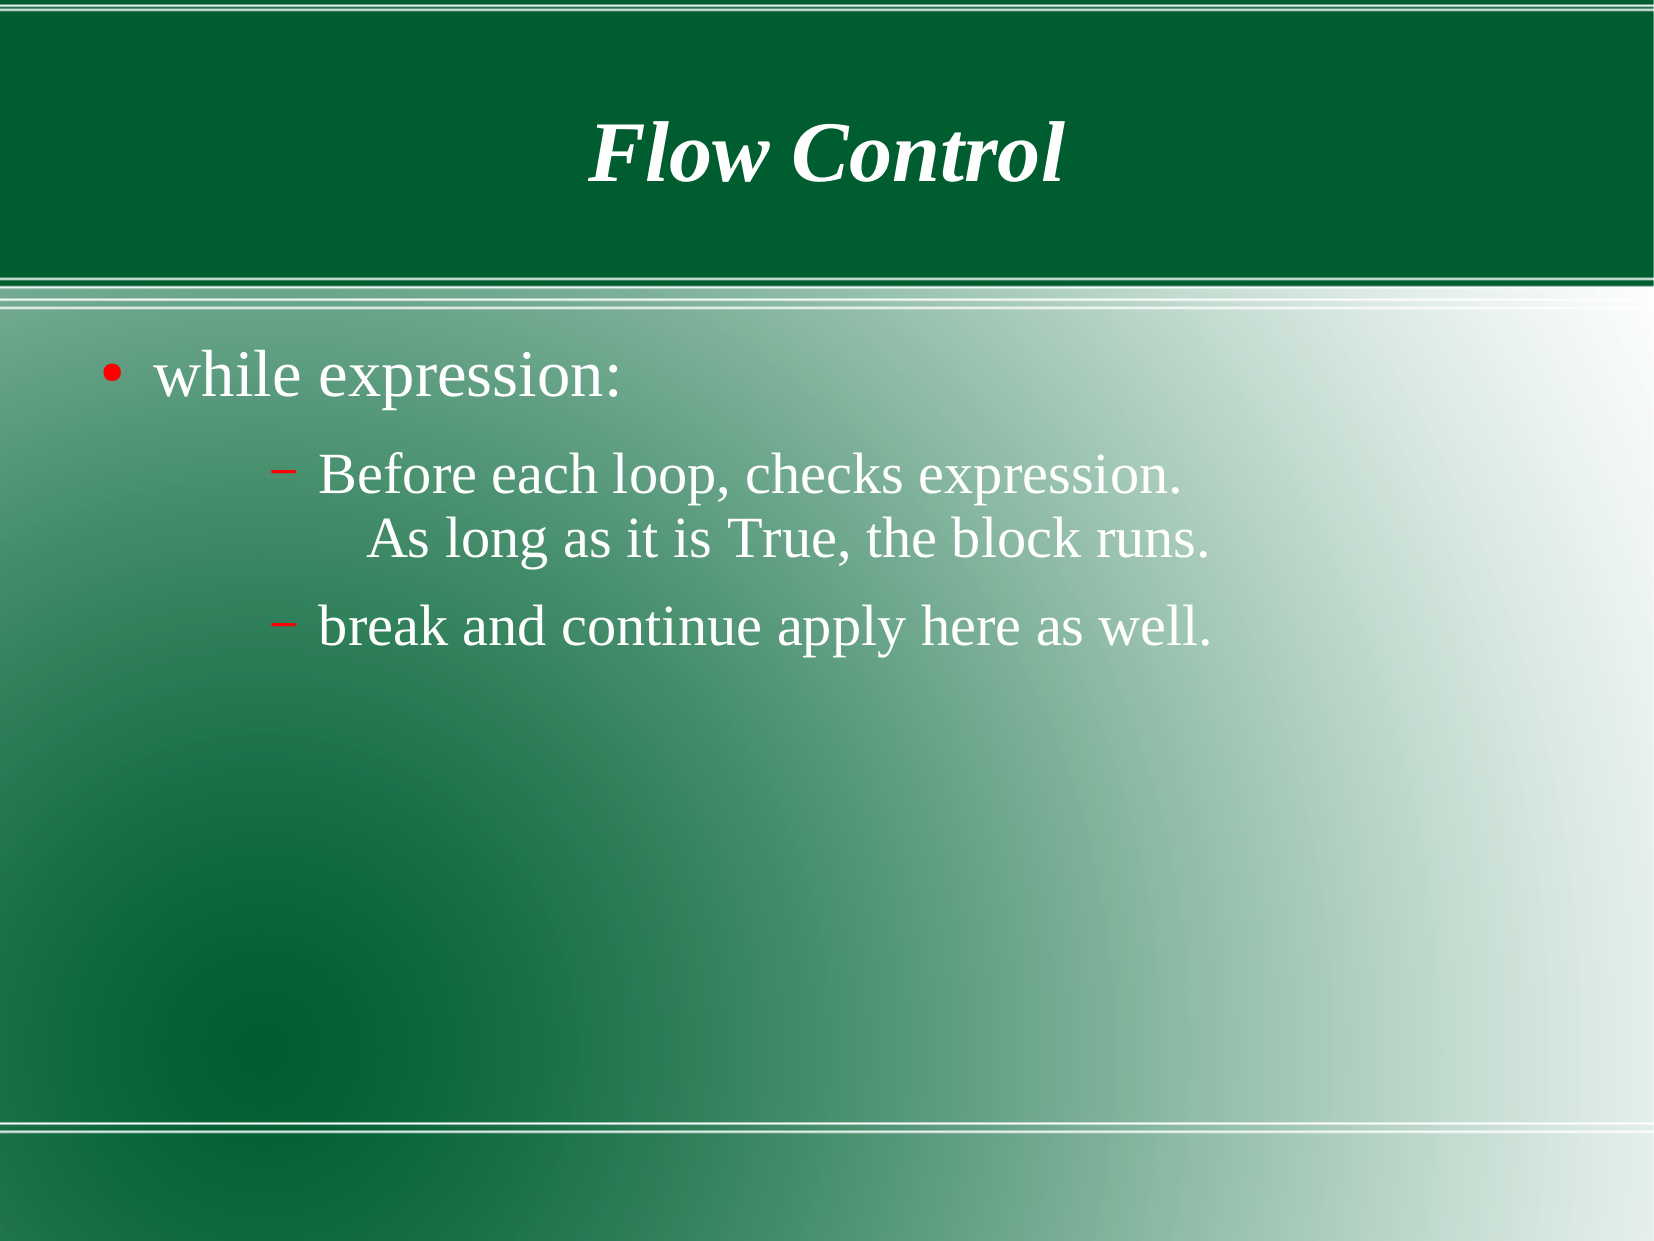

# Flow Control
while expression:
Before each loop, checks expression.
As long as it is True, the block runs.
break and continue apply here as well.